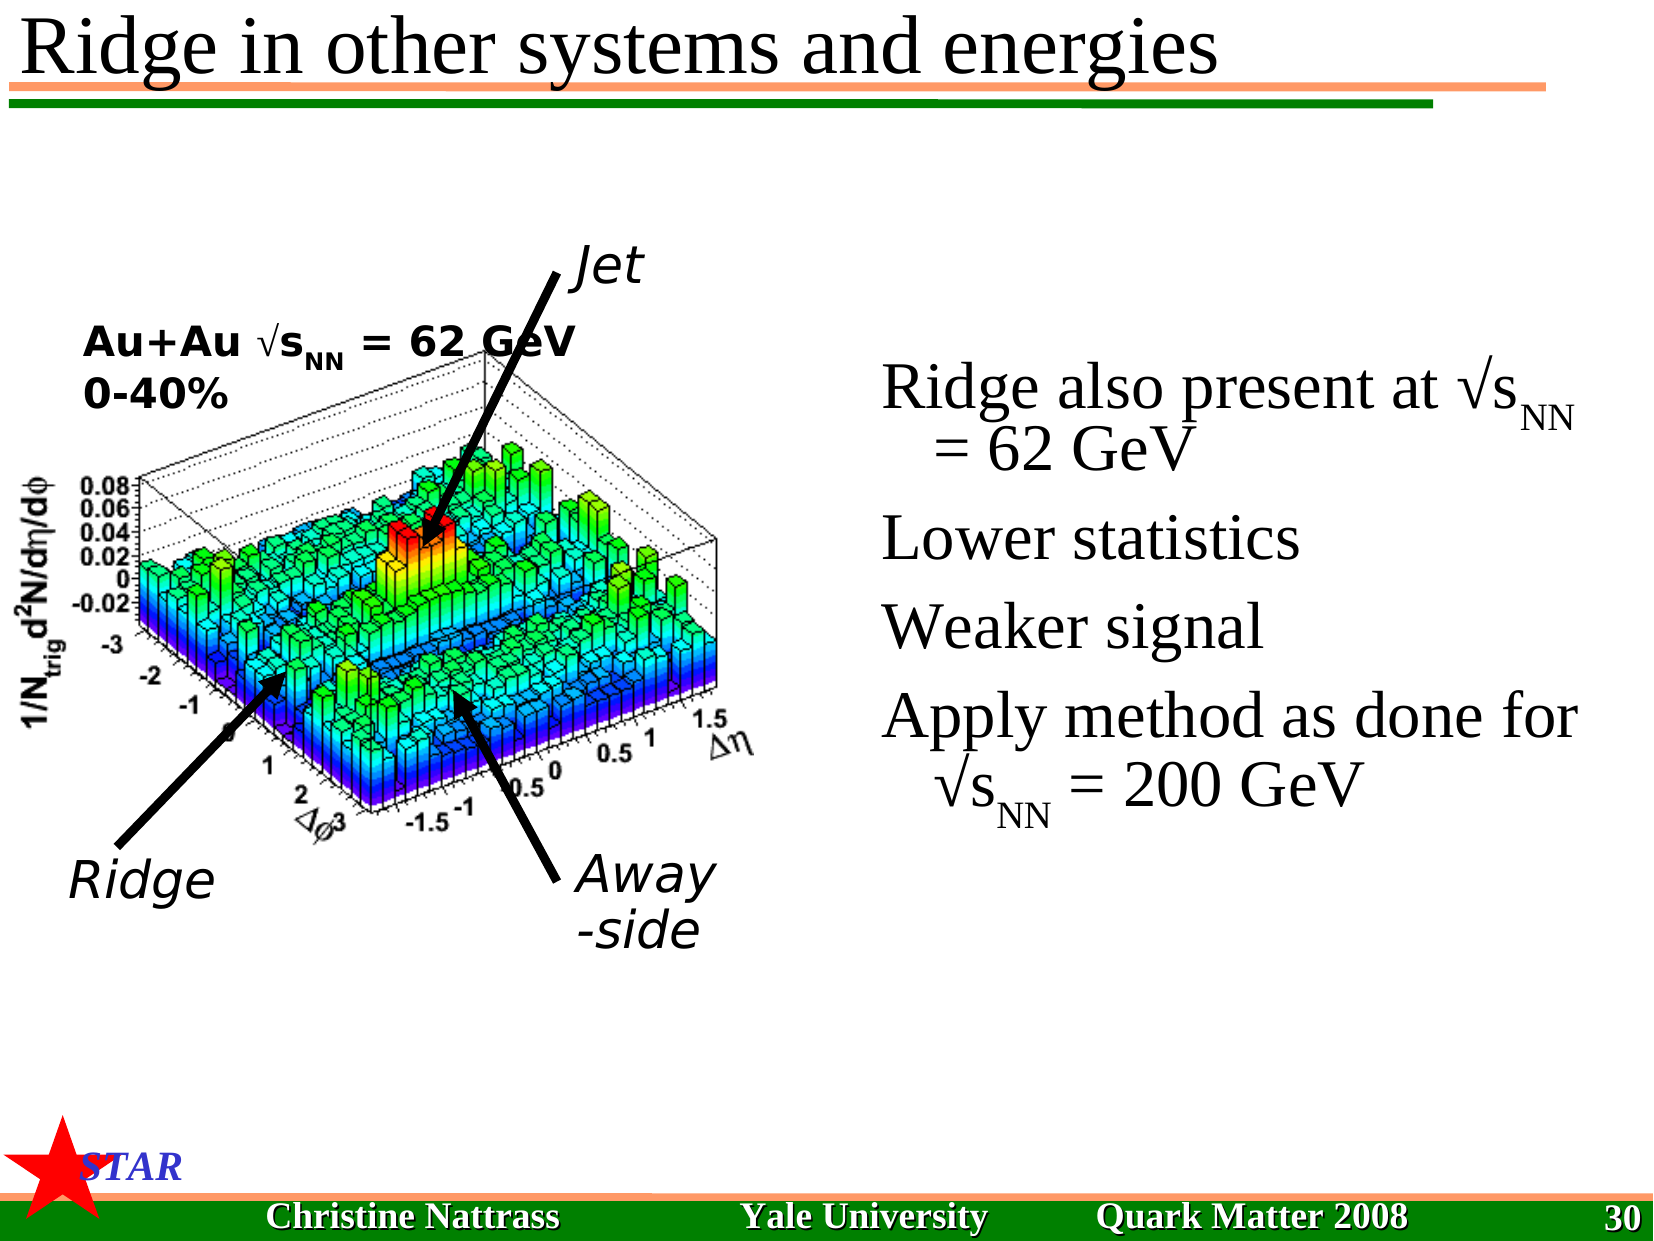

Ridge in other systems and energies
Jet
Au+Au √sNN = 62 GeV
0-40%
Ridge also present at √sNN = 62 GeV
Lower statistics
Weaker signal
Apply method as done for √sNN = 200 GeV
Ridge
Away-side